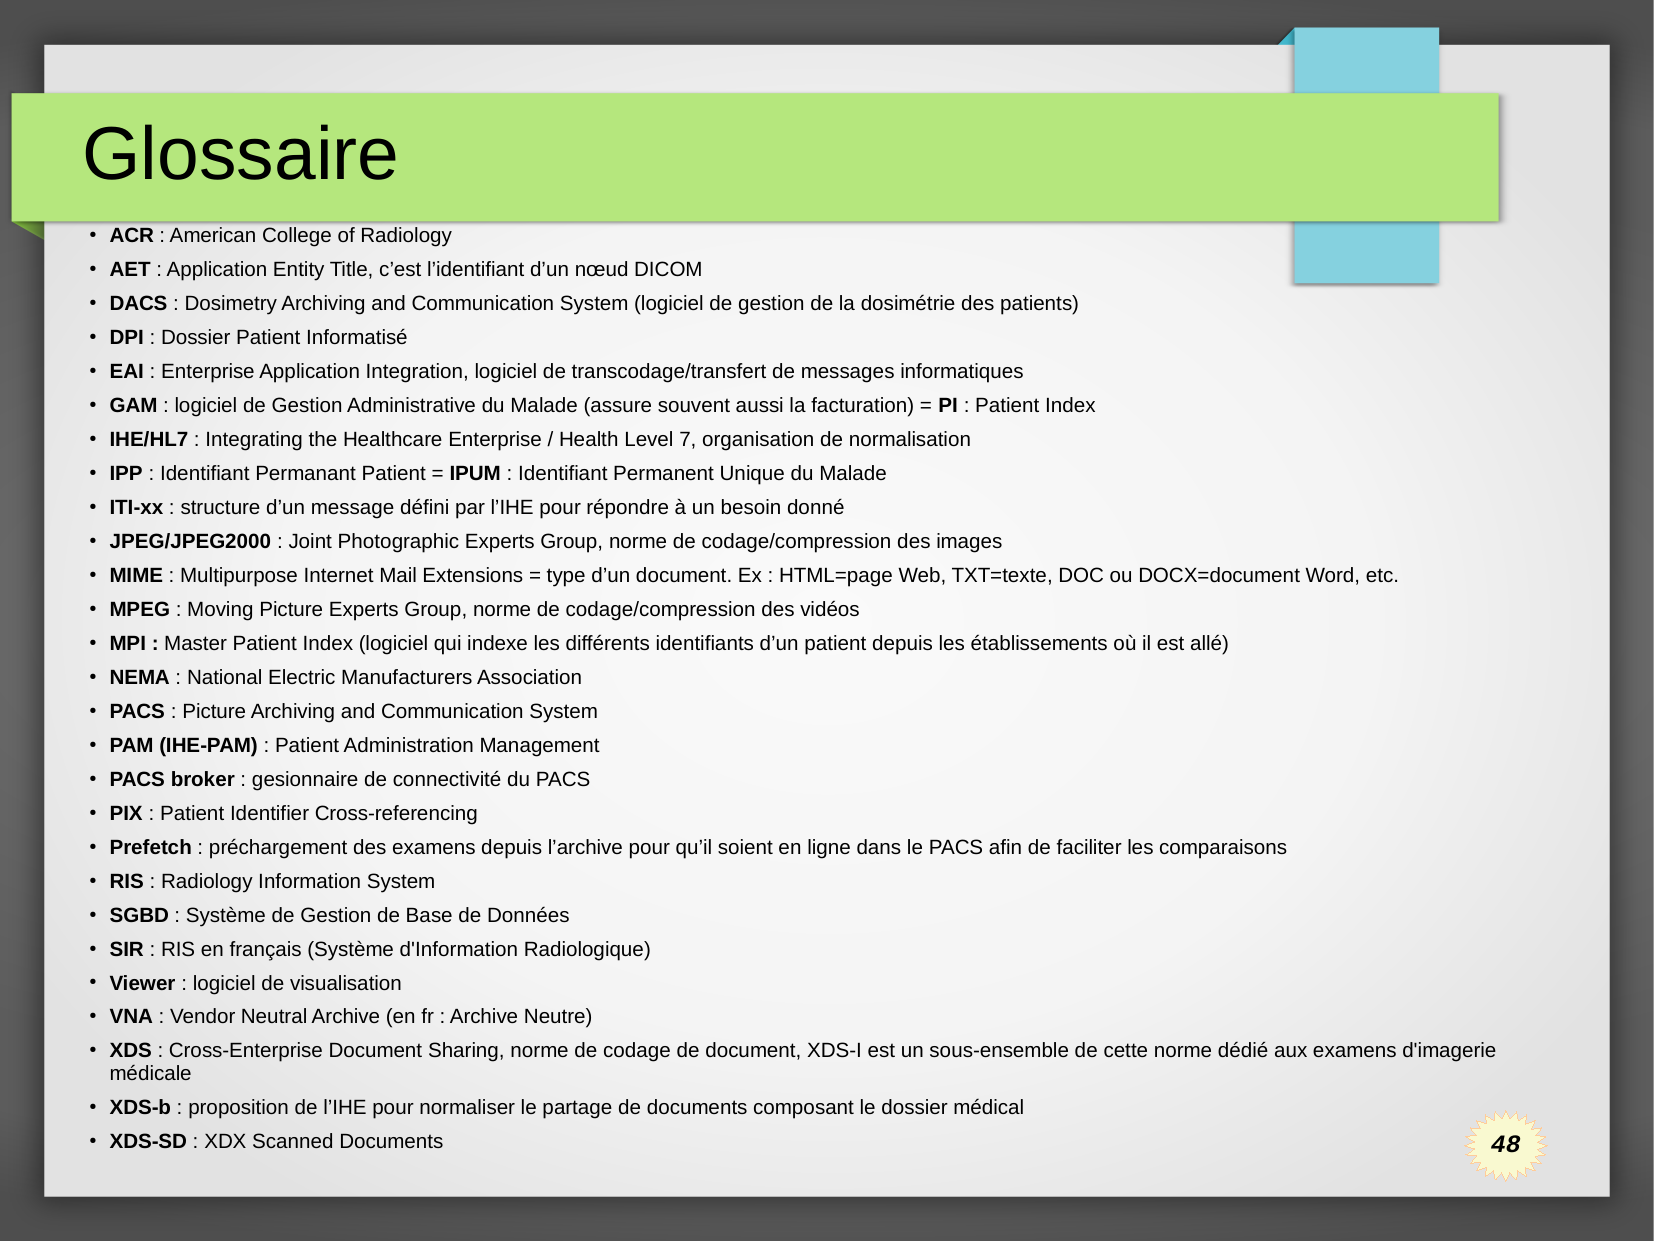

# Glossaire
ACR : American College of Radiology
AET : Application Entity Title, c’est l’identifiant d’un nœud DICOM
DACS : Dosimetry Archiving and Communication System (logiciel de gestion de la dosimétrie des patients)
DPI : Dossier Patient Informatisé
EAI : Enterprise Application Integration, logiciel de transcodage/transfert de messages informatiques
GAM : logiciel de Gestion Administrative du Malade (assure souvent aussi la facturation) = PI : Patient Index
IHE/HL7 : Integrating the Healthcare Enterprise / Health Level 7, organisation de normalisation
IPP : Identifiant Permanant Patient = IPUM : Identifiant Permanent Unique du Malade
ITI-xx : structure d’un message défini par l’IHE pour répondre à un besoin donné
JPEG/JPEG2000 : Joint Photographic Experts Group, norme de codage/compression des images
MIME : Multipurpose Internet Mail Extensions = type d’un document. Ex : HTML=page Web, TXT=texte, DOC ou DOCX=document Word, etc.
MPEG : Moving Picture Experts Group, norme de codage/compression des vidéos
MPI : Master Patient Index (logiciel qui indexe les différents identifiants d’un patient depuis les établissements où il est allé)
NEMA : National Electric Manufacturers Association
PACS : Picture Archiving and Communication System
PAM (IHE-PAM) : Patient Administration Management
PACS broker : gesionnaire de connectivité du PACS
PIX : Patient Identifier Cross-referencing
Prefetch : préchargement des examens depuis l’archive pour qu’il soient en ligne dans le PACS afin de faciliter les comparaisons
RIS : Radiology Information System
SGBD : Système de Gestion de Base de Données
SIR : RIS en français (Système d'Information Radiologique)
Viewer : logiciel de visualisation
VNA : Vendor Neutral Archive (en fr : Archive Neutre)
XDS : Cross-Enterprise Document Sharing, norme de codage de document, XDS-I est un sous-ensemble de cette norme dédié aux examens d'imagerie médicale
XDS-b : proposition de l’IHE pour normaliser le partage de documents composant le dossier médical
XDS-SD : XDX Scanned Documents